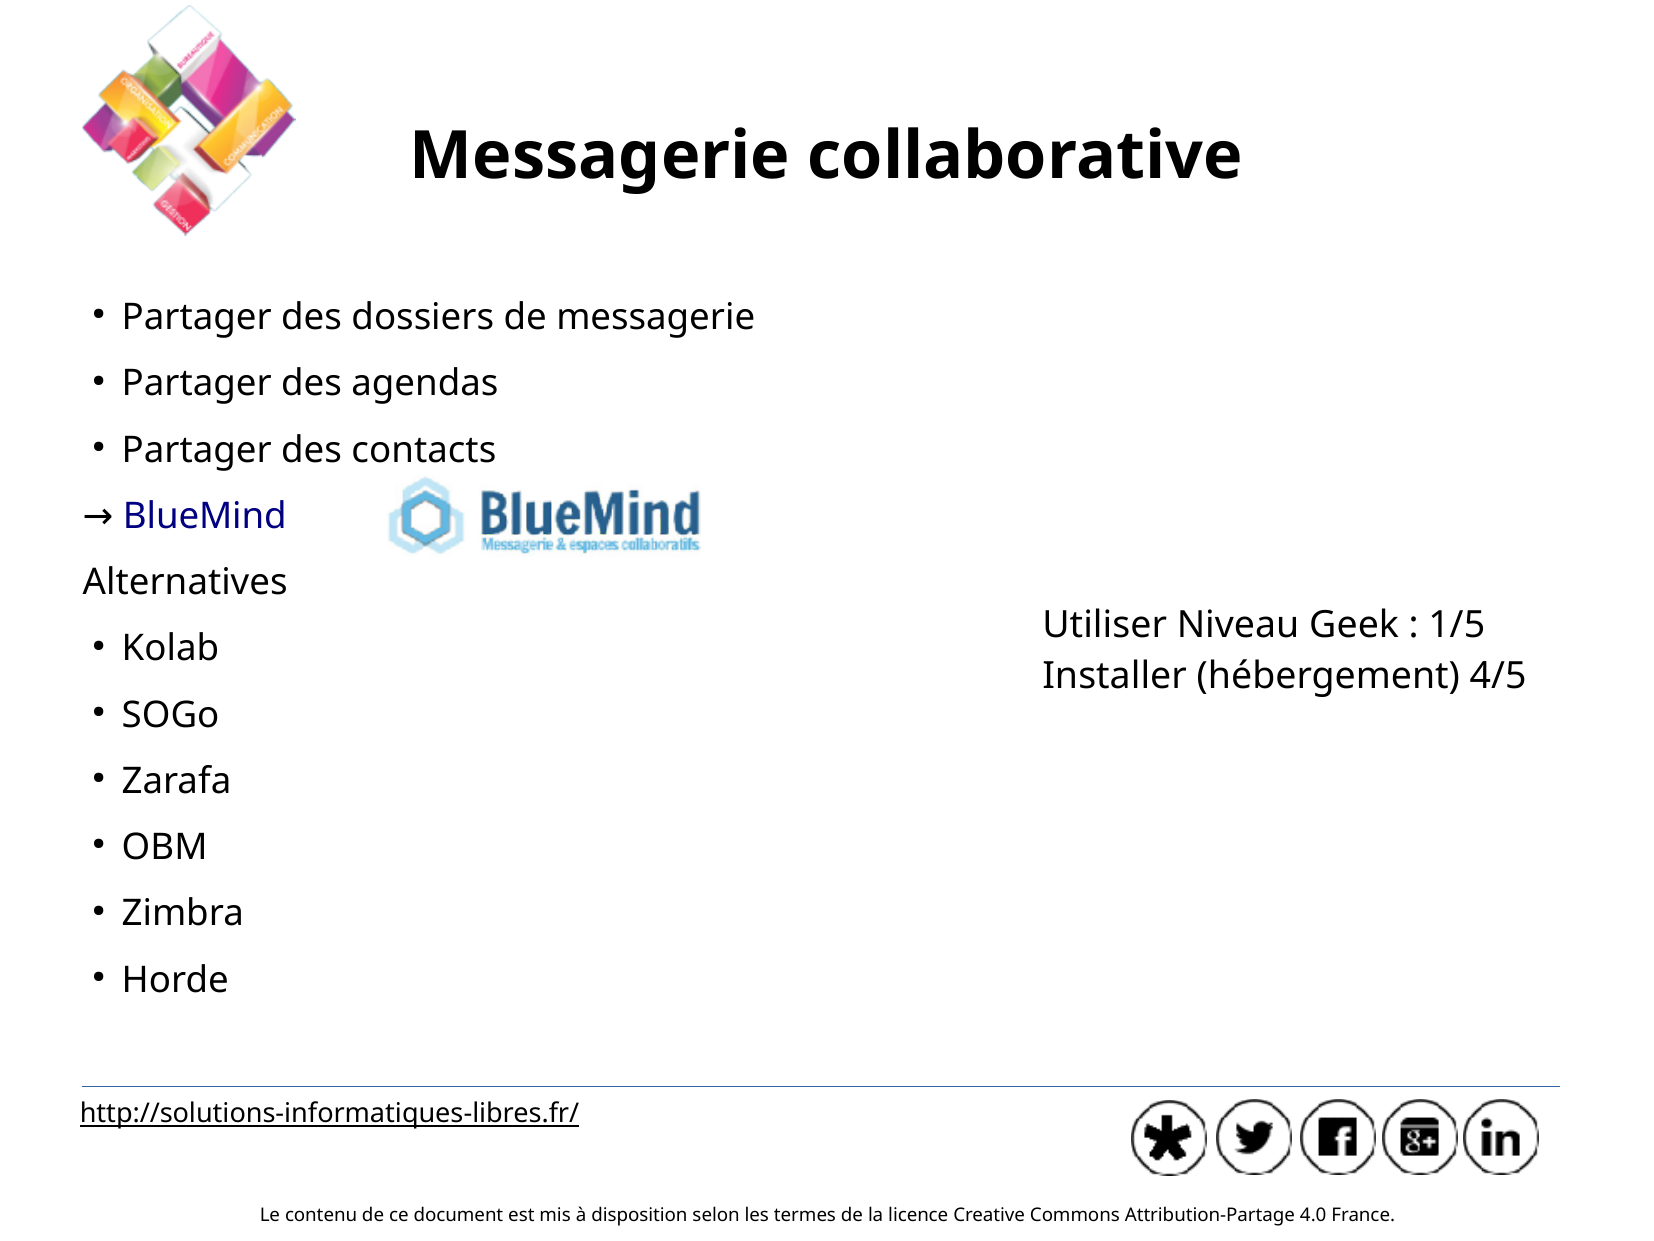

# Messagerie collaborative
Partager des dossiers de messagerie
Partager des agendas
Partager des contacts
→ BlueMind
Alternatives
Kolab
SOGo
Zarafa
OBM
Zimbra
Horde
Utiliser Niveau Geek : 1/5
Installer (hébergement) 4/5